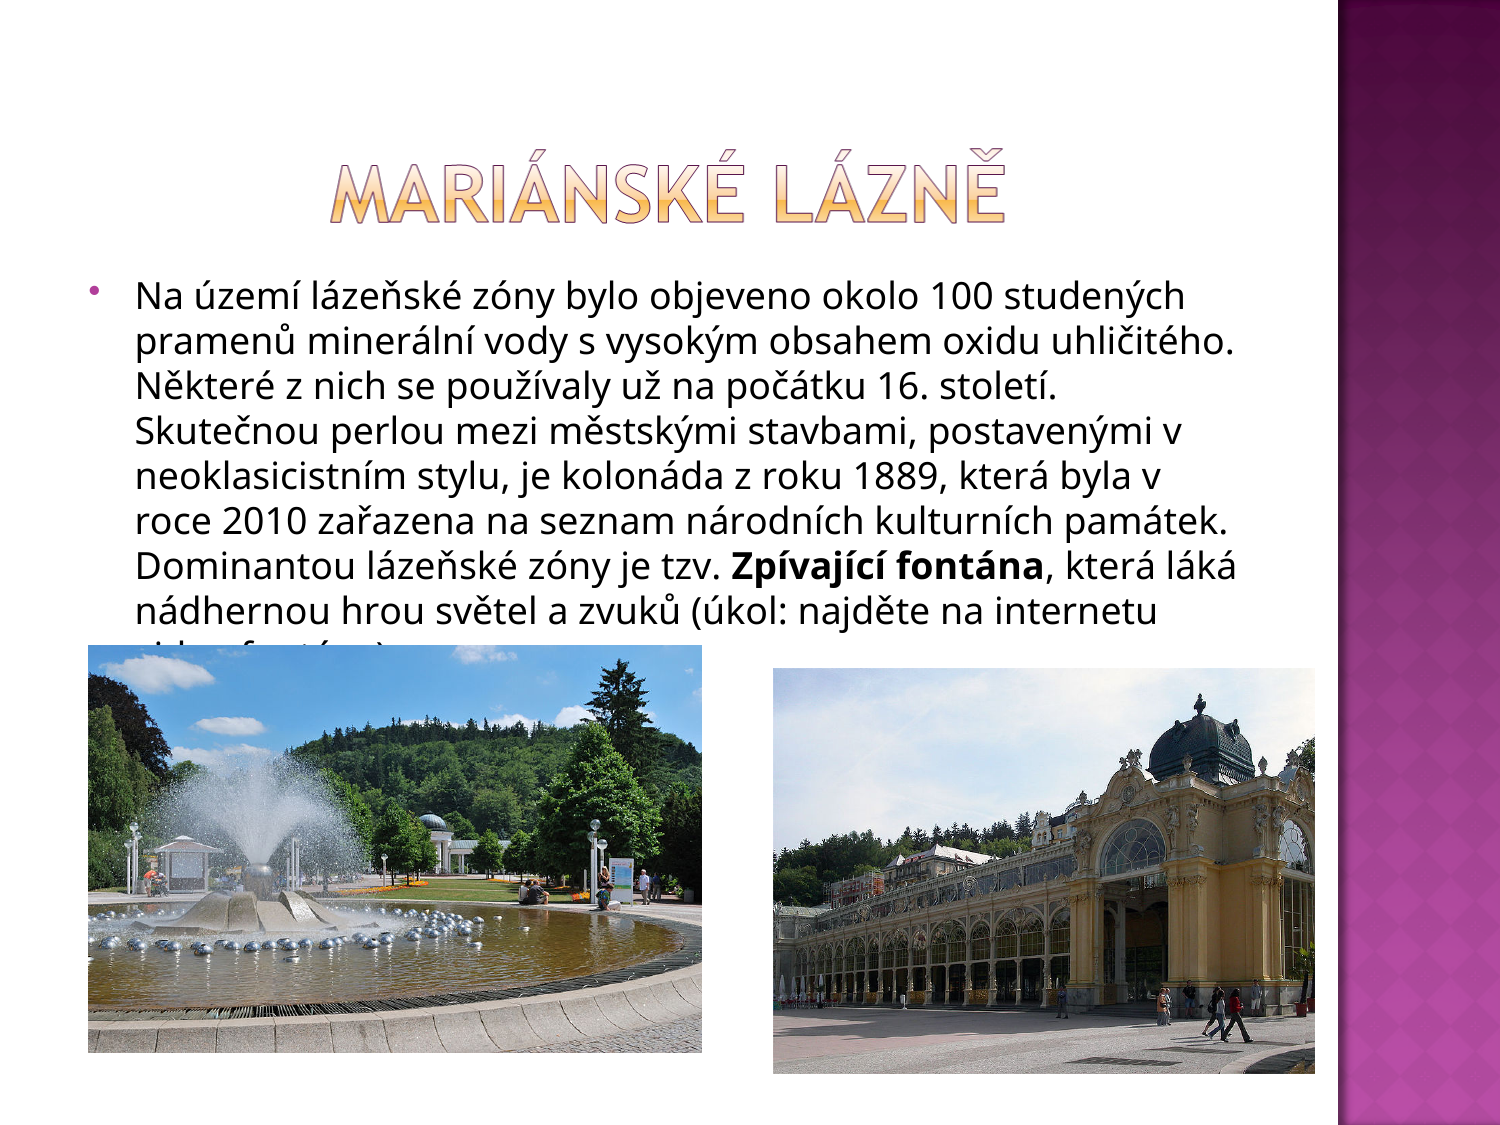

# Na území lázeňské zóny bylo objeveno okolo 100 studených pramenů minerální vody s vysokým obsahem oxidu uhličitého. Některé z nich se používaly už na počátku 16. století. Skutečnou perlou mezi městskými stavbami, postavenými v neoklasicistním stylu, je kolonáda z roku 1889, která byla v roce 2010 zařazena na seznam národních kulturních památek. Dominantou lázeňské zóny je tzv. Zpívající fontána, která láká nádhernou hrou světel a zvuků (úkol: najděte na internetu video fontány).